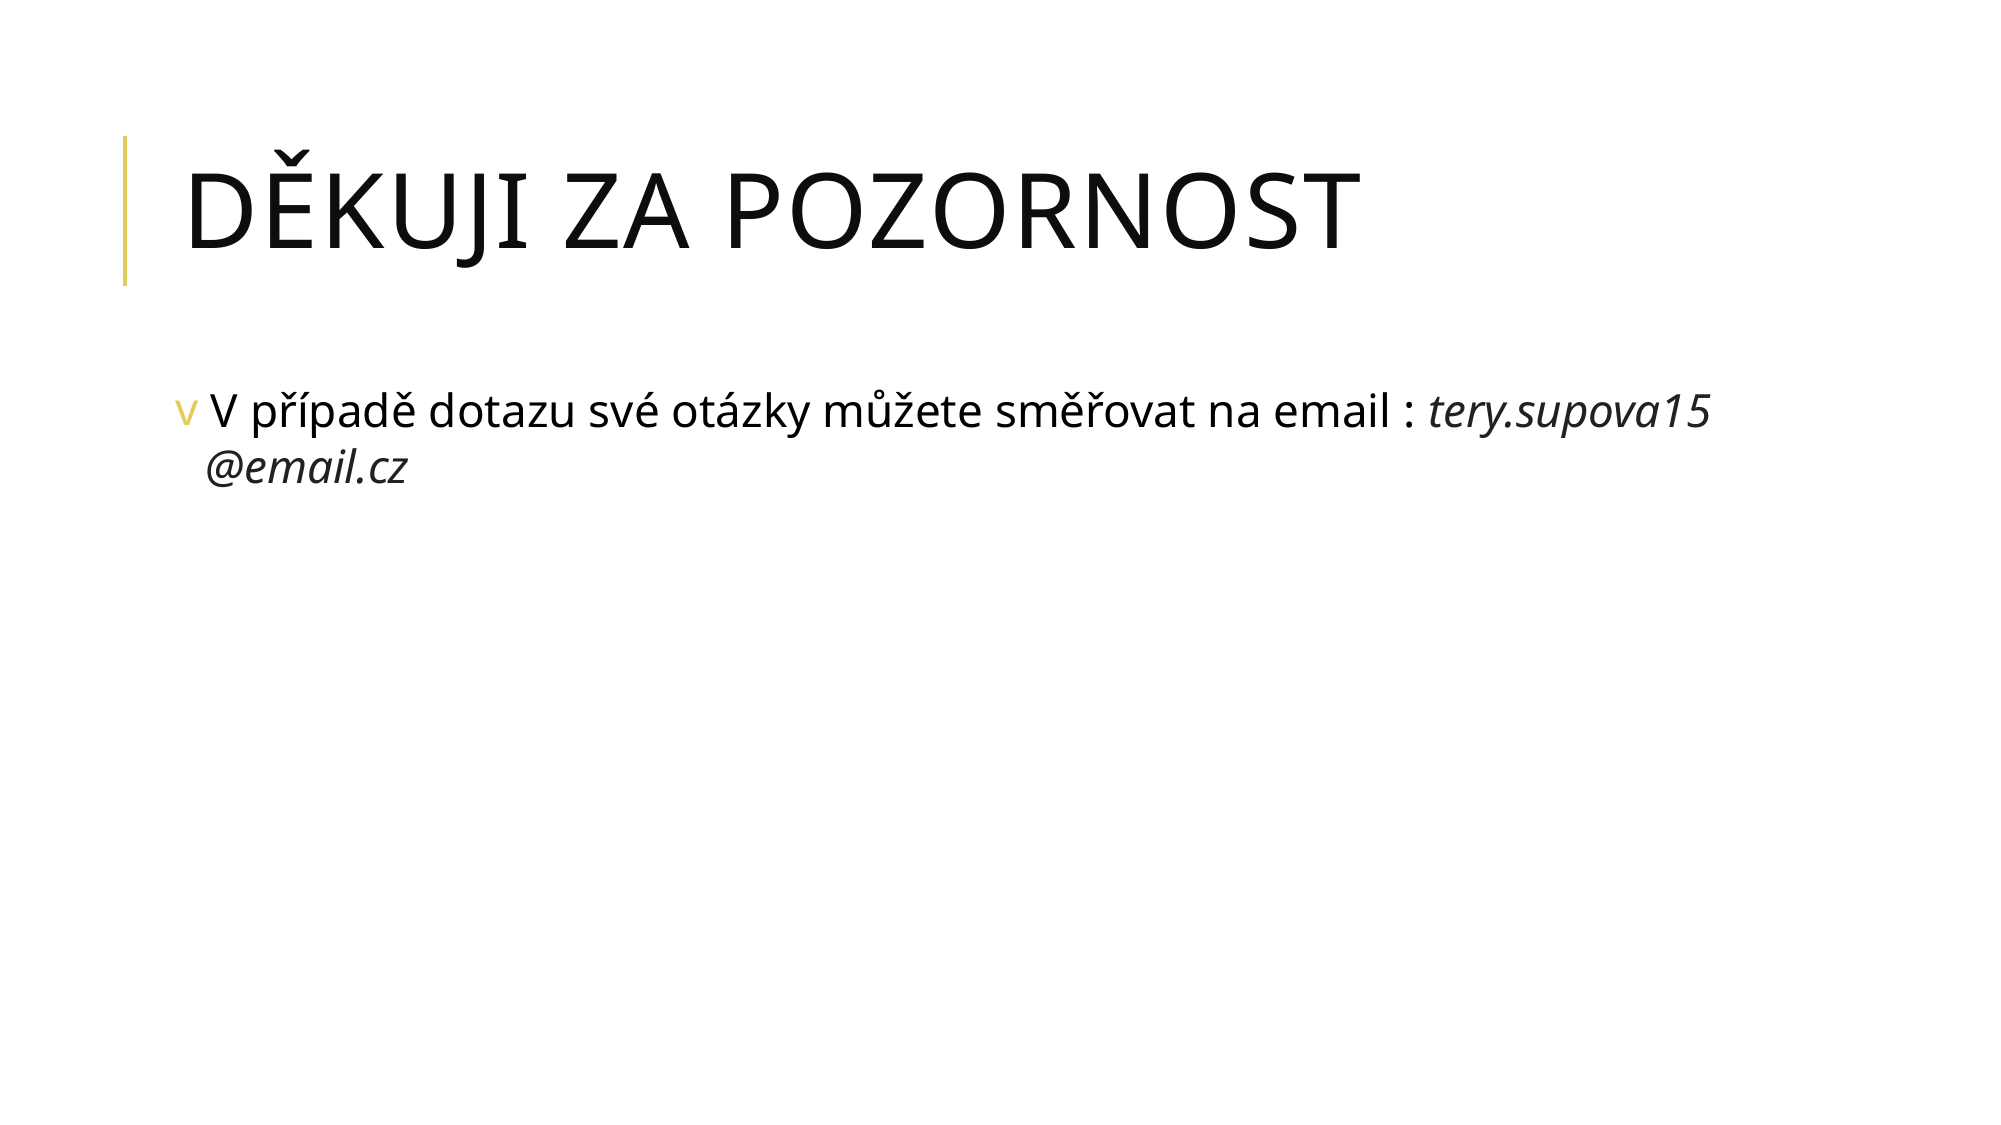

# Děkuji za pozornost
 V případě dotazu své otázky můžete směřovat na email : tery.supova15@email.cz